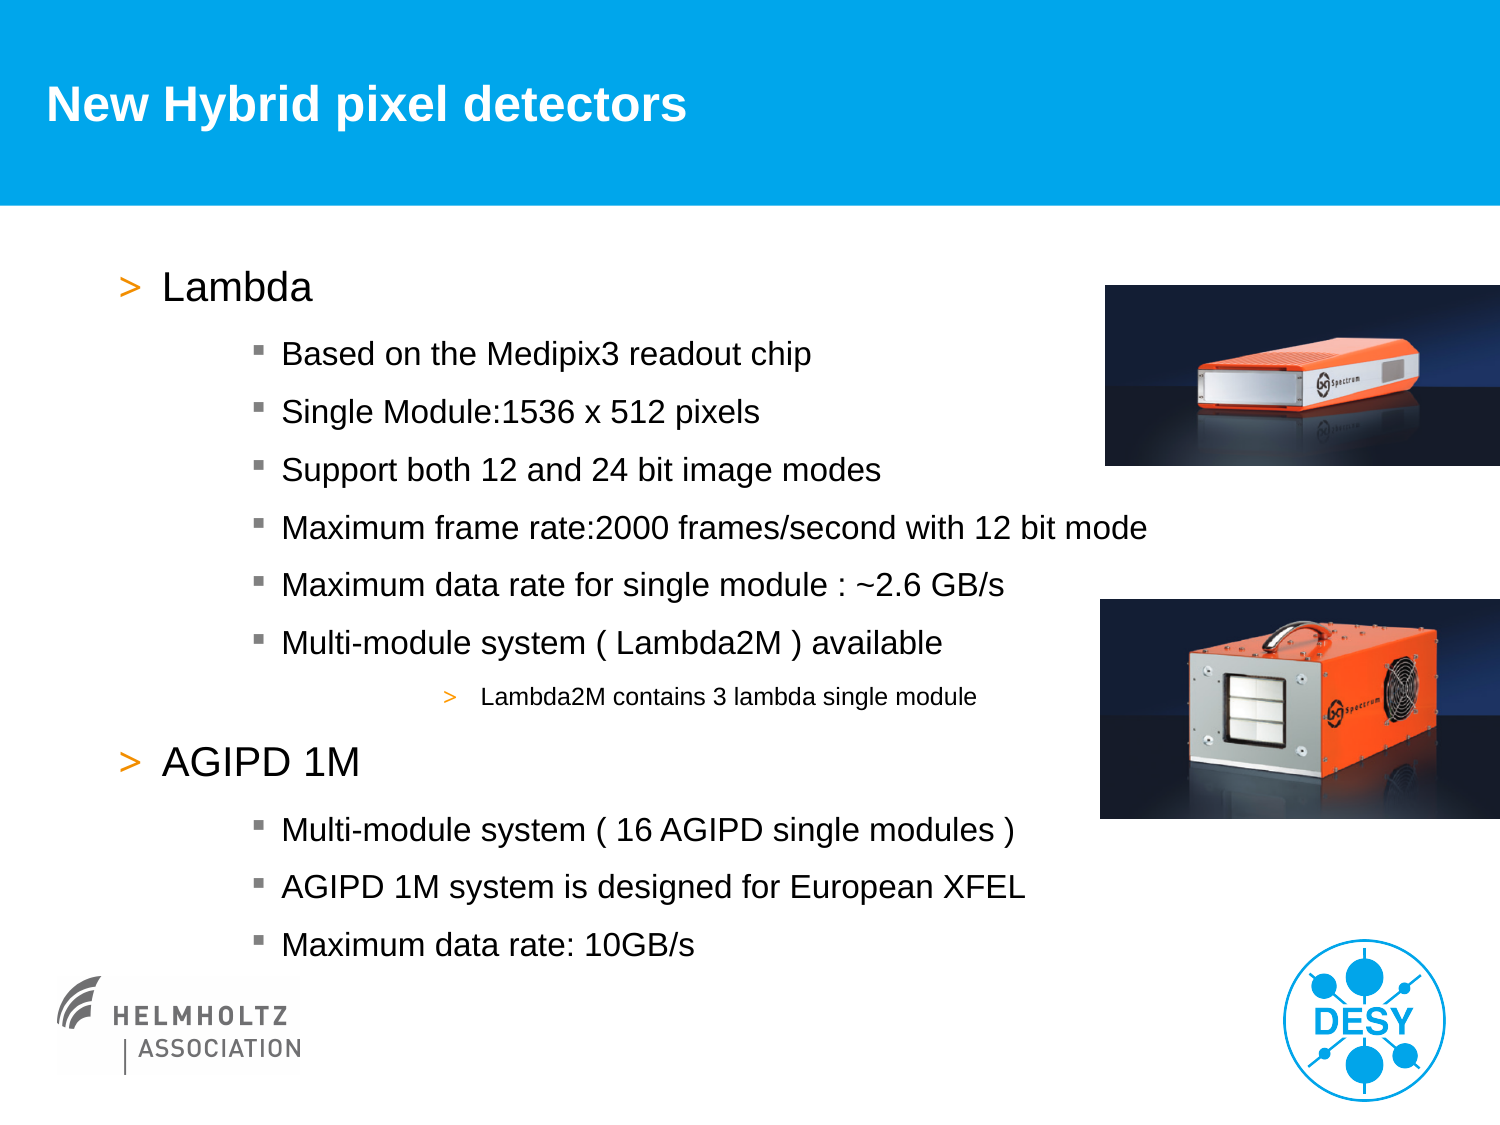

# New Hybrid pixel detectors
Lambda
Based on the Medipix3 readout chip
Single Module:1536 x 512 pixels
Support both 12 and 24 bit image modes
Maximum frame rate:2000 frames/second with 12 bit mode
Maximum data rate for single module : ~2.6 GB/s
Multi-module system ( Lambda2M ) available
Lambda2M contains 3 lambda single module
AGIPD 1M
Multi-module system ( 16 AGIPD single modules )
AGIPD 1M system is designed for European XFEL
Maximum data rate: 10GB/s